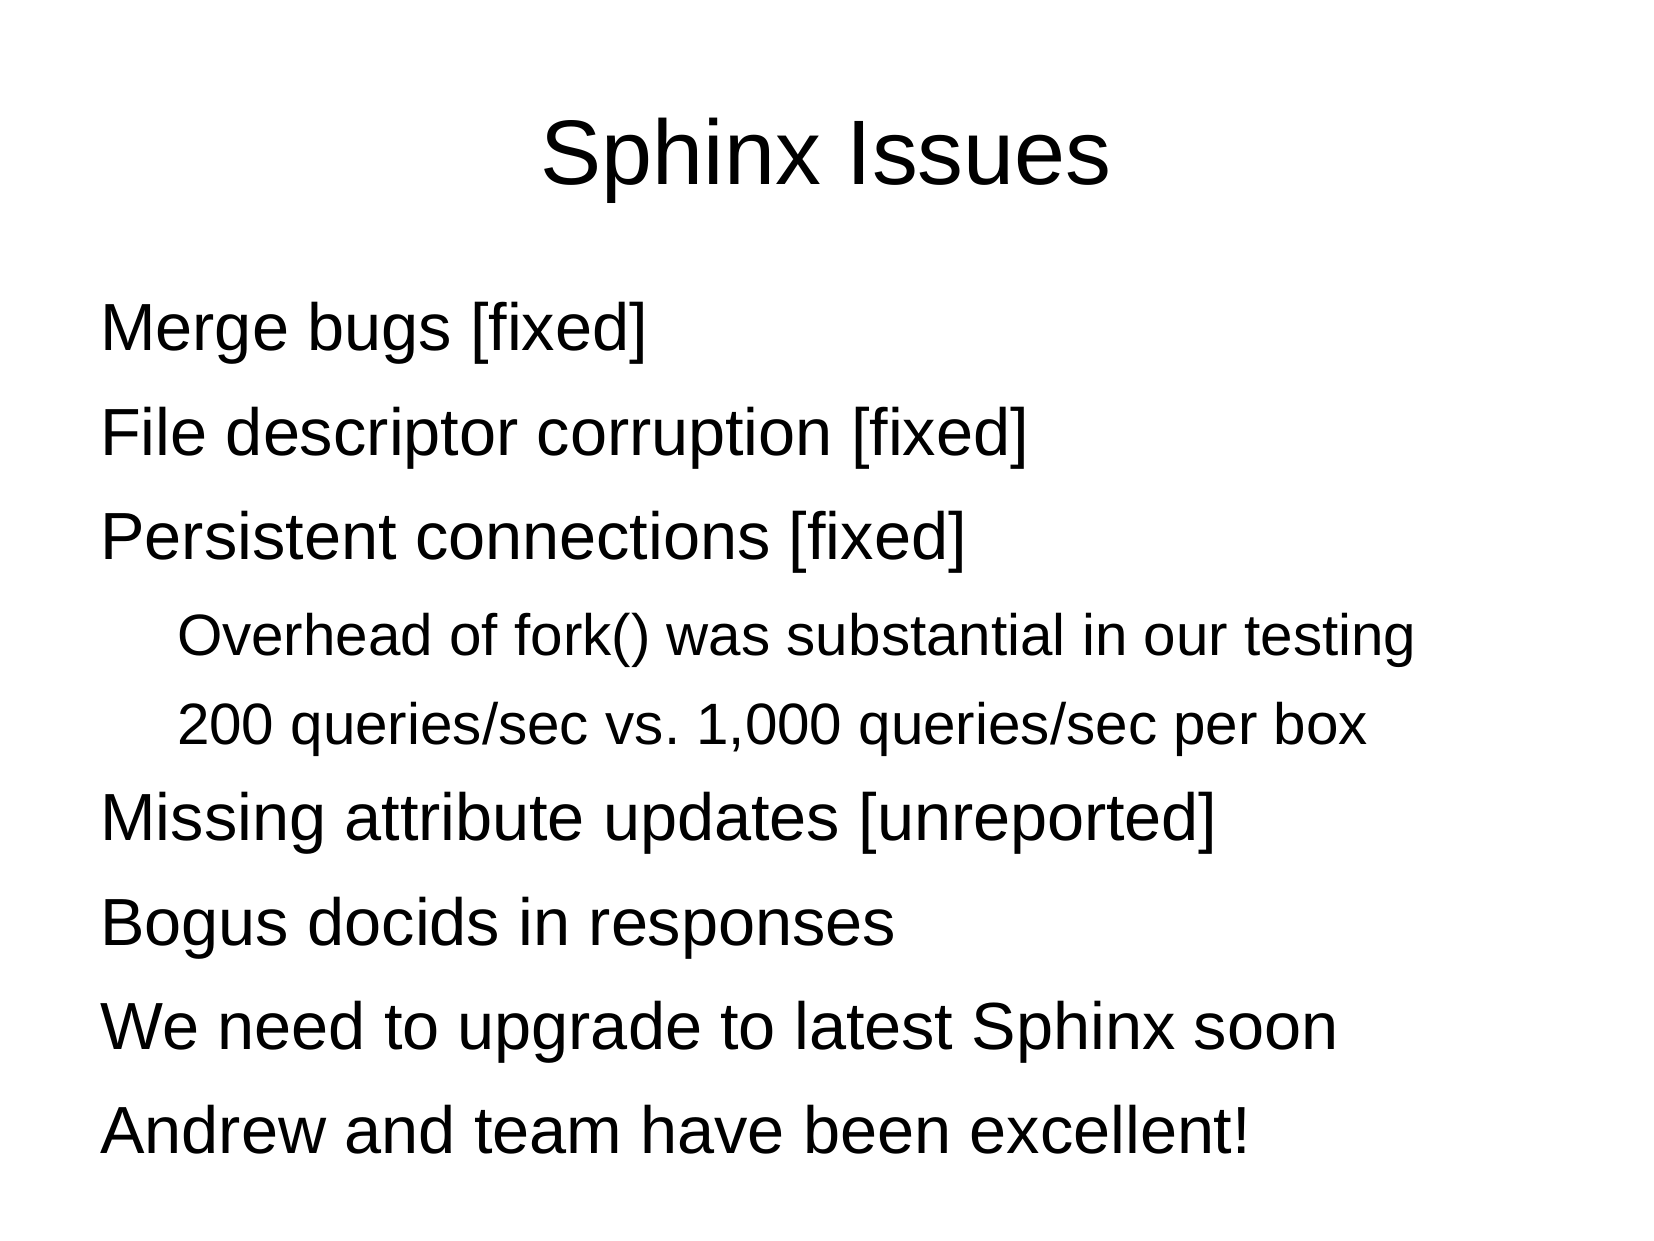

# Sphinx Issues
Merge bugs [fixed]
File descriptor corruption [fixed]
Persistent connections [fixed]
Overhead of fork() was substantial in our testing
200 queries/sec vs. 1,000 queries/sec per box
Missing attribute updates [unreported]
Bogus docids in responses
We need to upgrade to latest Sphinx soon
Andrew and team have been excellent!